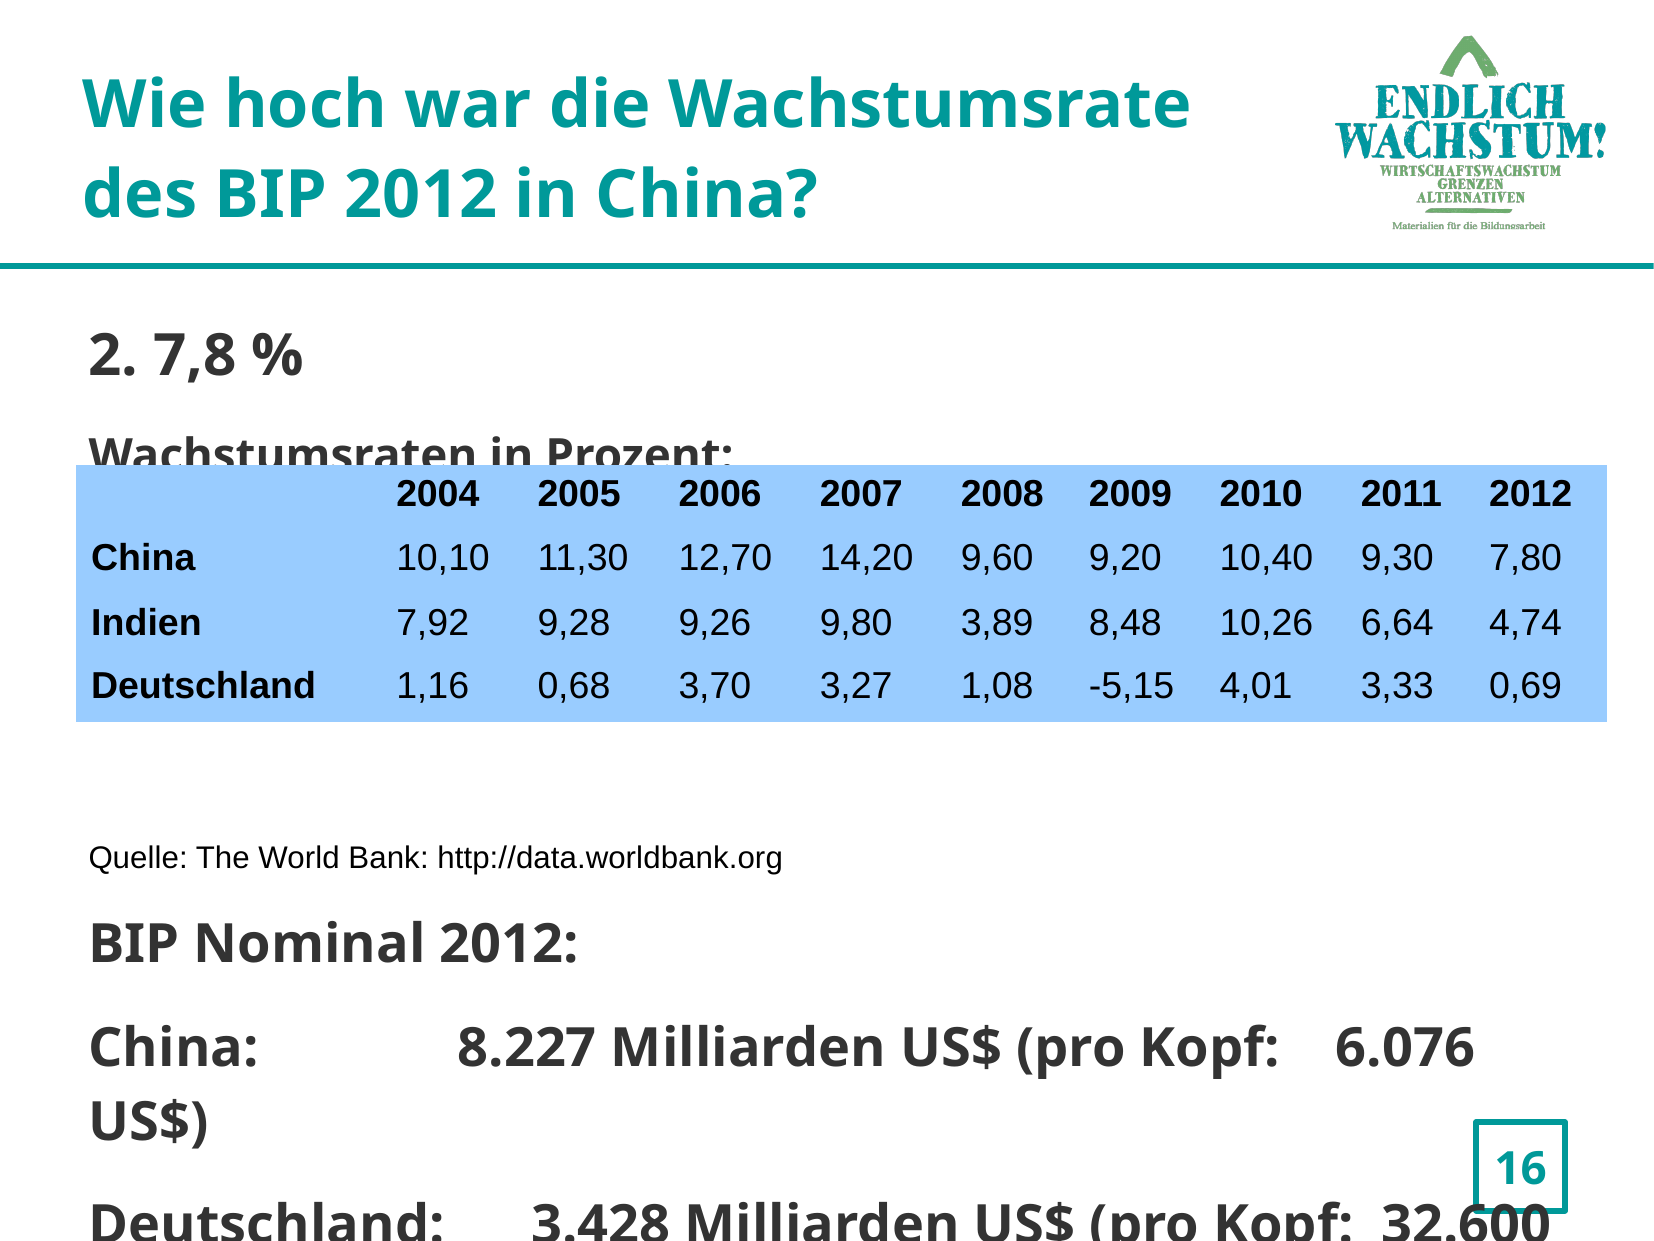

Wie hoch war die Wachstumsrate des BIP 2012 in China?
# 2. 7,8 %
Wachstumsraten in Prozent:
Quelle: The World Bank: http://data.worldbank.org
BIP Nominal 2012:
China: 			8.227 Milliarden US$ (pro Kopf: 6.076 US$)
Deutschland: 	3.428 Milliarden US$ (pro Kopf: 32.600 US$)
Quelle: http://de.statista.com (22.5.2014)
| | 2004 | 2005 | 2006 | 2007 | 2008 | 2009 | 2010 | 2011 | 2012 |
| --- | --- | --- | --- | --- | --- | --- | --- | --- | --- |
| China | 10,10 | 11,30 | 12,70 | 14,20 | 9,60 | 9,20 | 10,40 | 9,30 | 7,80 |
| Indien | 7,92 | 9,28 | 9,26 | 9,80 | 3,89 | 8,48 | 10,26 | 6,64 | 4,74 |
| Deutschland | 1,16 | 0,68 | 3,70 | 3,27 | 1,08 | -5,15 | 4,01 | 3,33 | 0,69 |
16